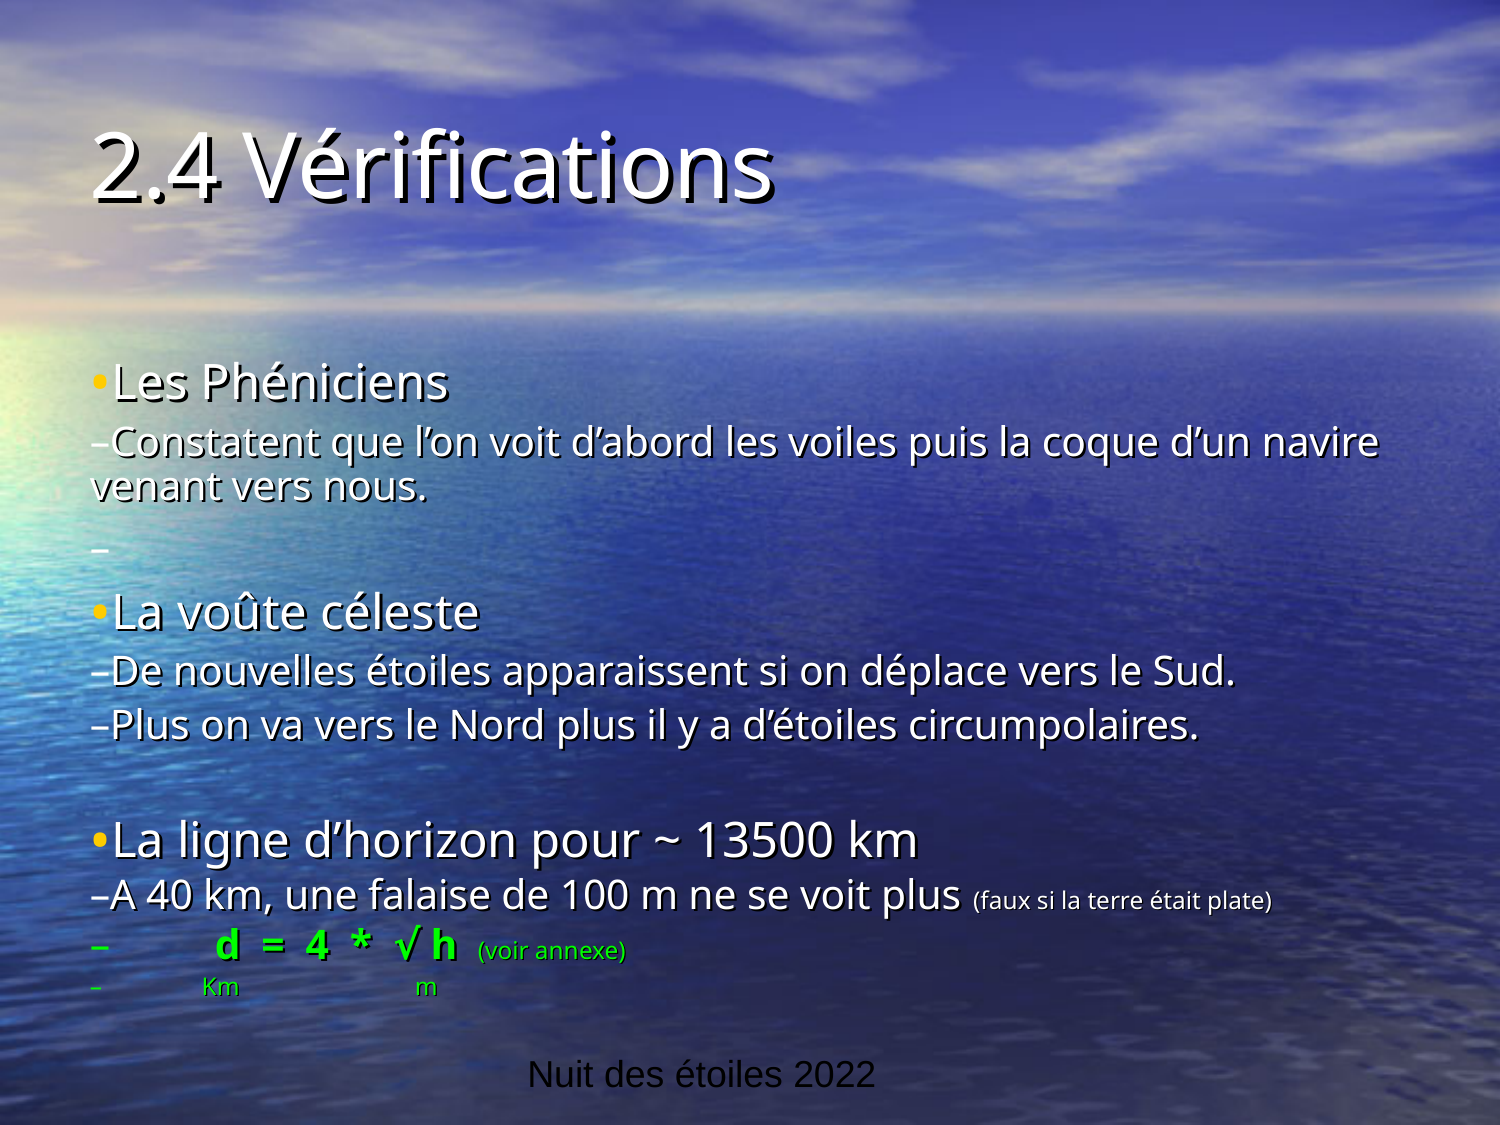

# 2.4 Vérifications
Les Phéniciens
Constatent que l’on voit d’abord les voiles puis la coque d’un navire venant vers nous.
La voûte céleste
De nouvelles étoiles apparaissent si on déplace vers le Sud.
Plus on va vers le Nord plus il y a d’étoiles circumpolaires.
La ligne d’horizon pour ~ 13500 km
A 40 km, une falaise de 100 m ne se voit plus (faux si la terre était plate)
 d = 4 * √ h (voir annexe)
 Km m
Nuit des étoiles 2022